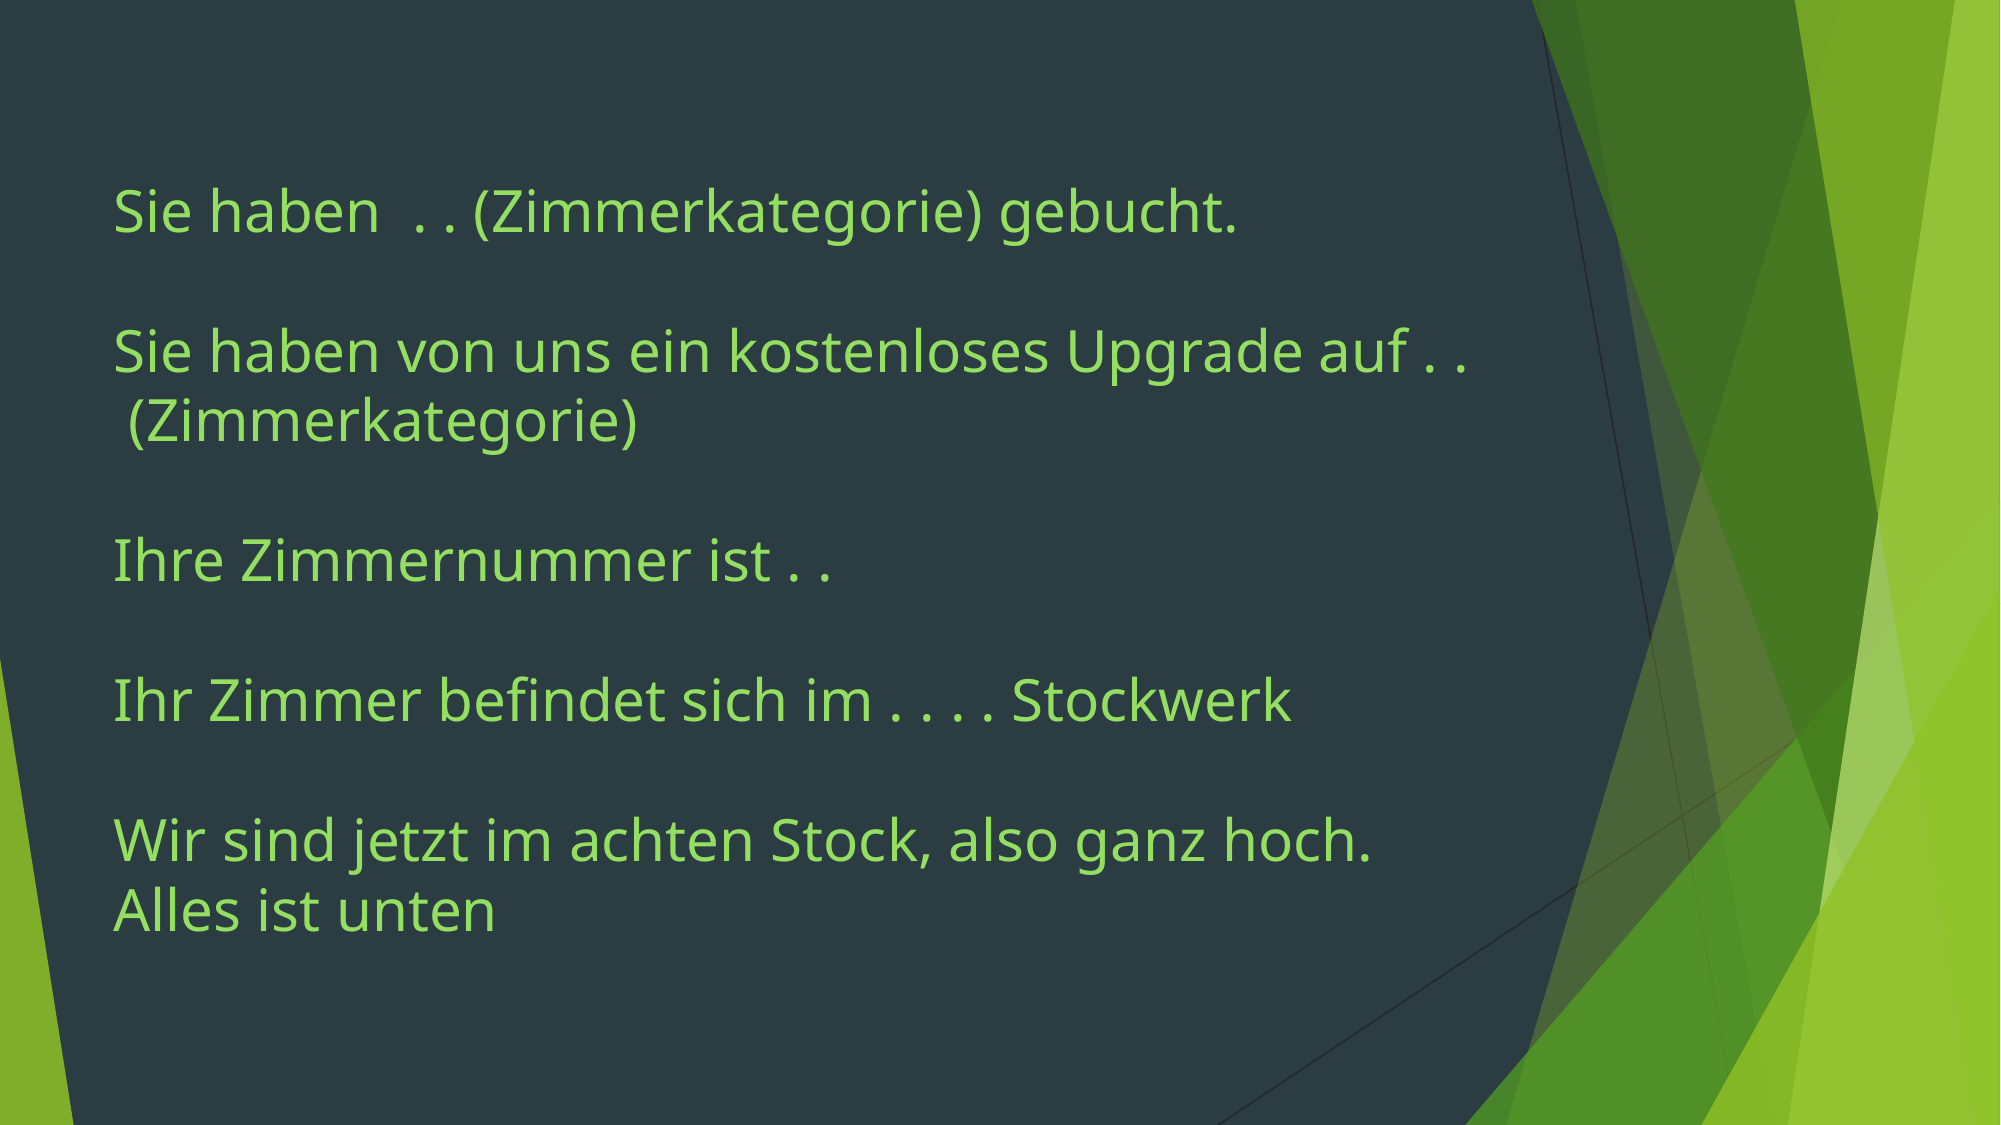

Sie haben . . (Zimmerkategorie) gebucht.
Sie haben von uns ein kostenloses Upgrade auf . .
 (Zimmerkategorie)
Ihre Zimmernummer ist . .
Ihr Zimmer befindet sich im . . . . Stockwerk
Wir sind jetzt im achten Stock, also ganz hoch.
Alles ist unten